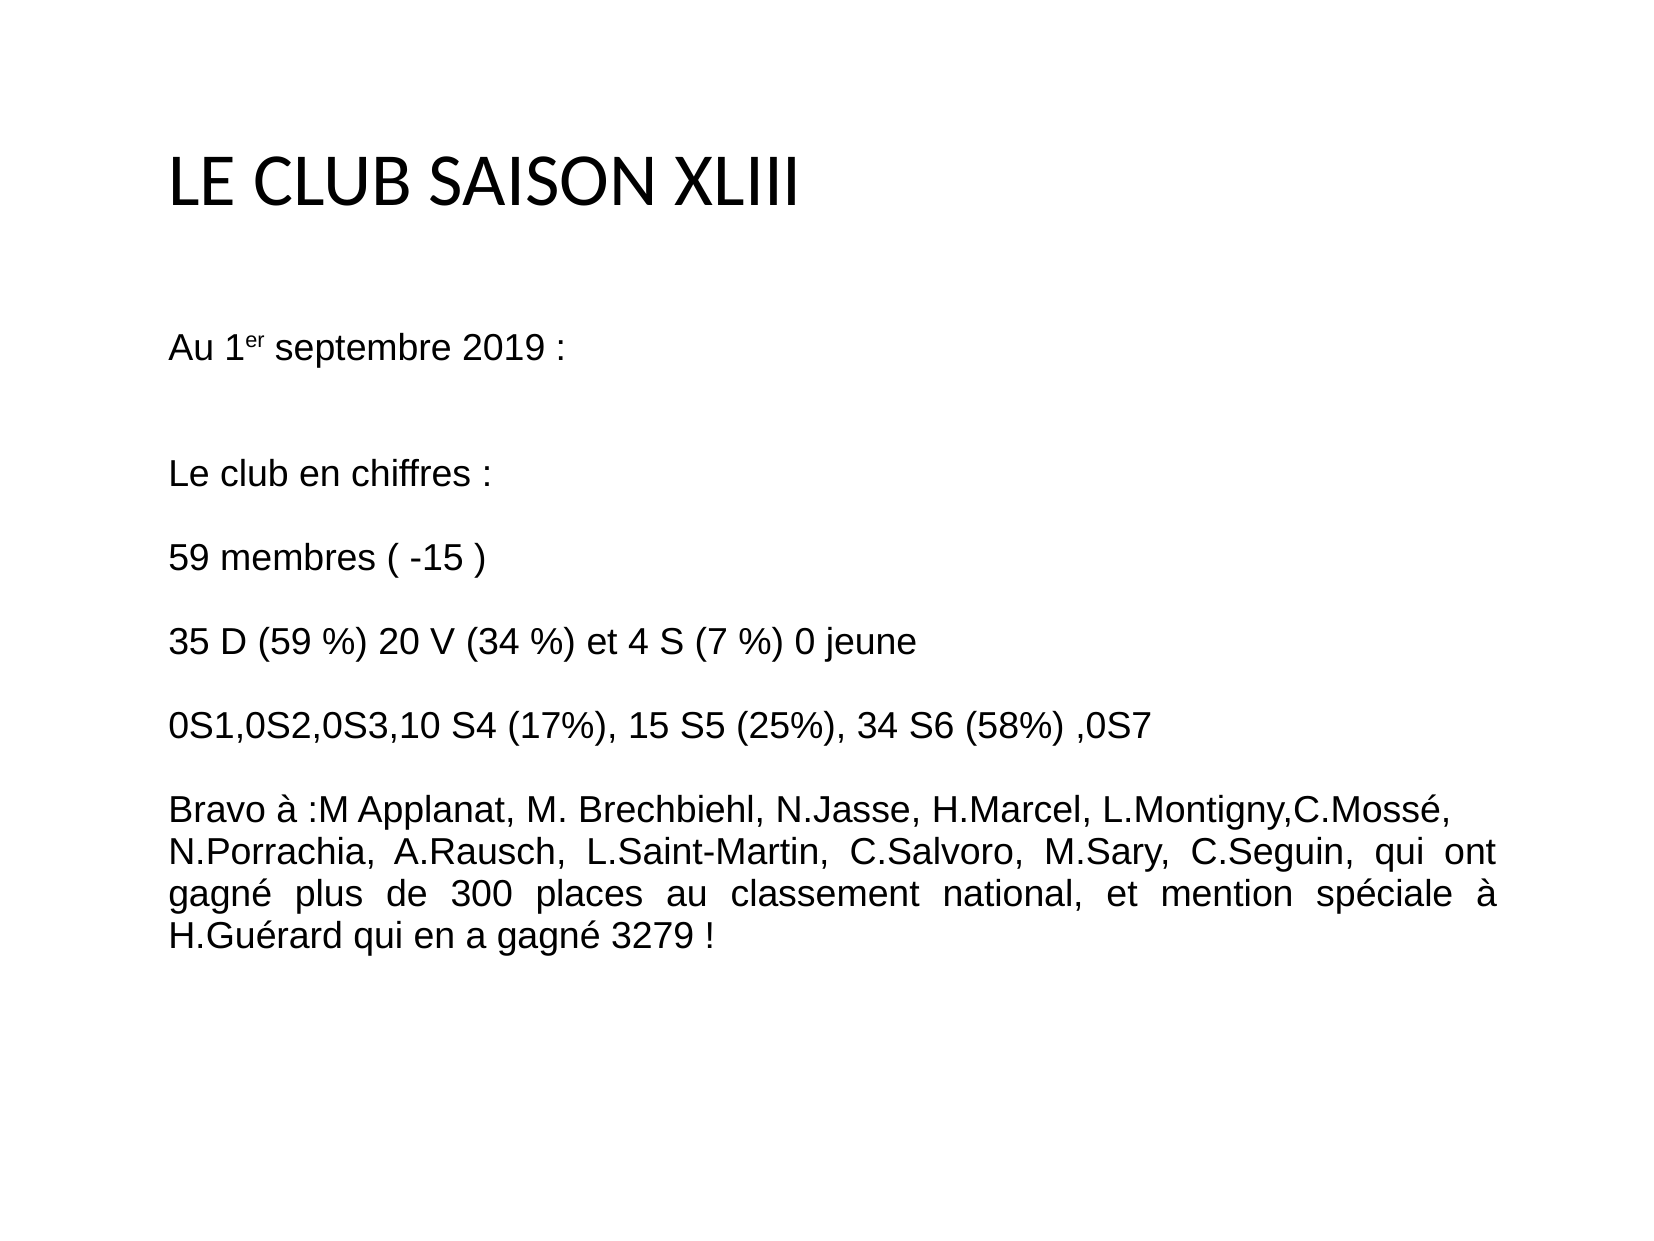

LE CLUB SAISON XLIII
Au 1er septembre 2019 :
Le club en chiffres :
59 membres ( -15 )
35 D (59 %) 20 V (34 %) et 4 S (7 %) 0 jeune
0S1,0S2,0S3,10 S4 (17%), 15 S5 (25%), 34 S6 (58%) ,0S7
Bravo à :M Applanat, M. Brechbiehl, N.Jasse, H.Marcel, L.Montigny,C.Mossé,
N.Porrachia, A.Rausch, L.Saint-Martin, C.Salvoro, M.Sary, C.Seguin, qui ont gagné plus de 300 places au classement national, et mention spéciale à H.Guérard qui en a gagné 3279 !